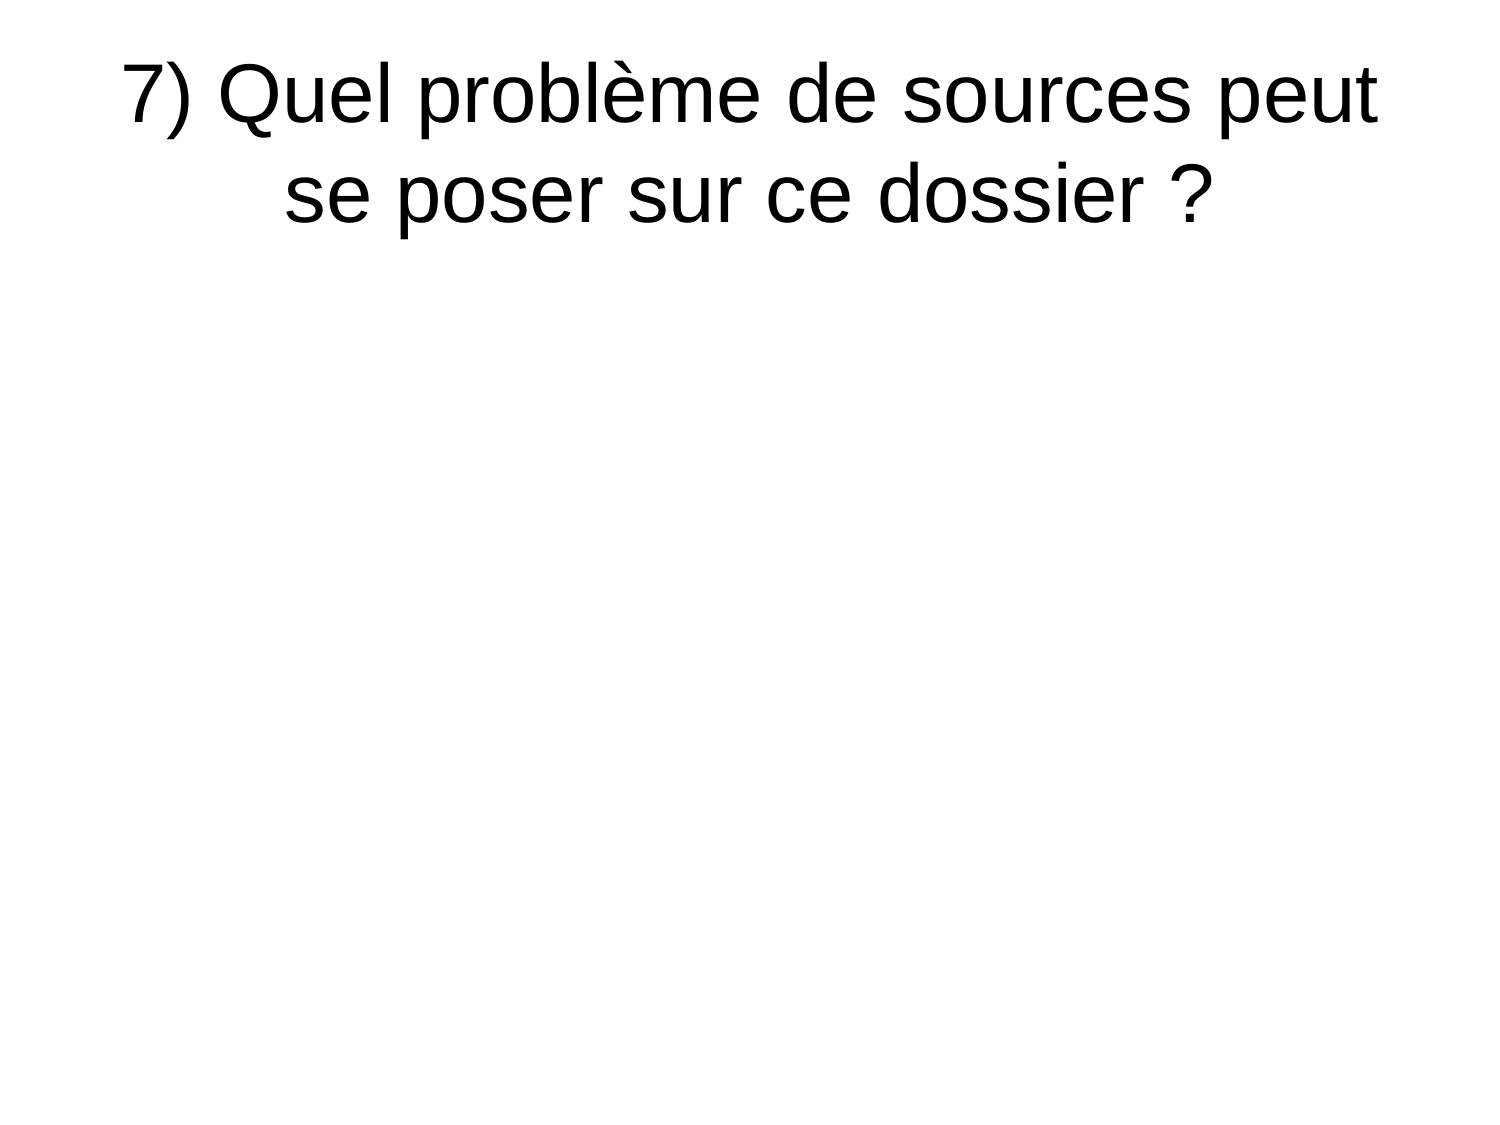

# 7) Quel problème de sources peut se poser sur ce dossier ?